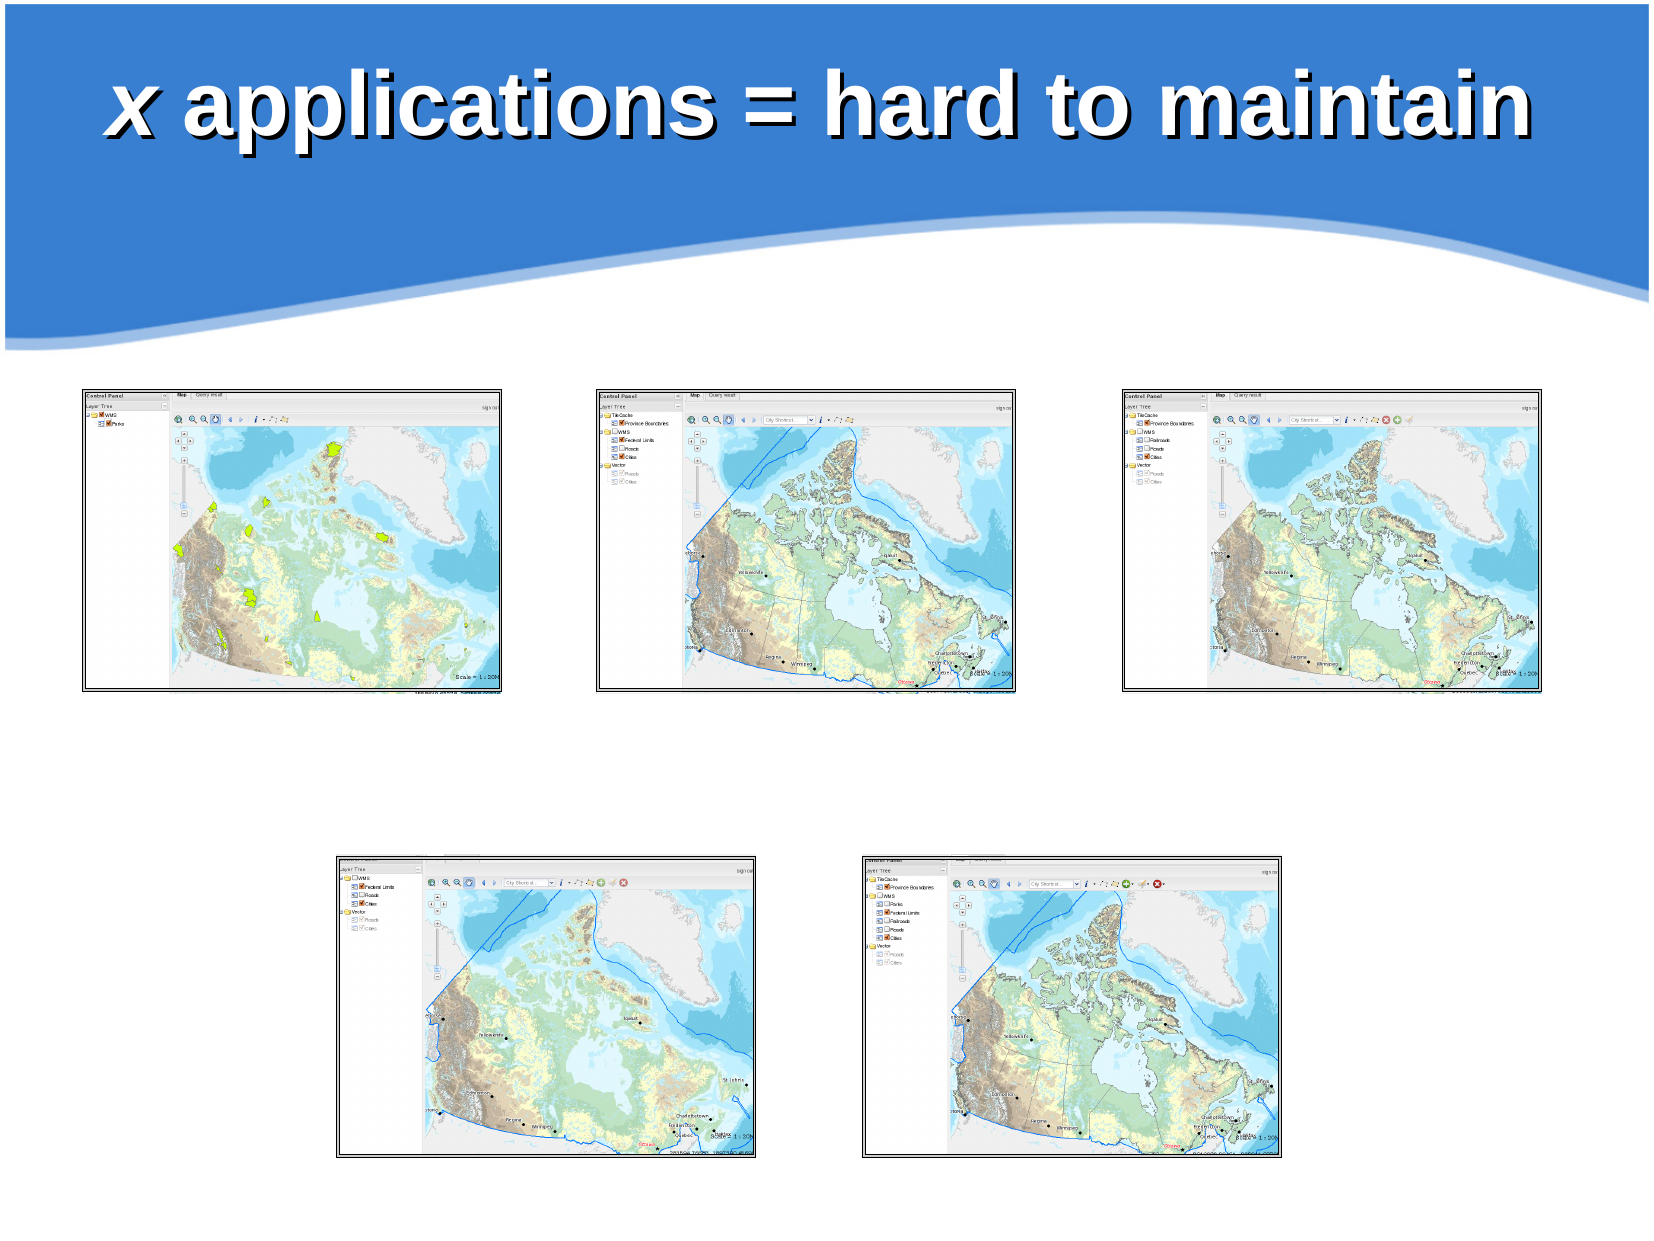

# x applications = hard to maintain